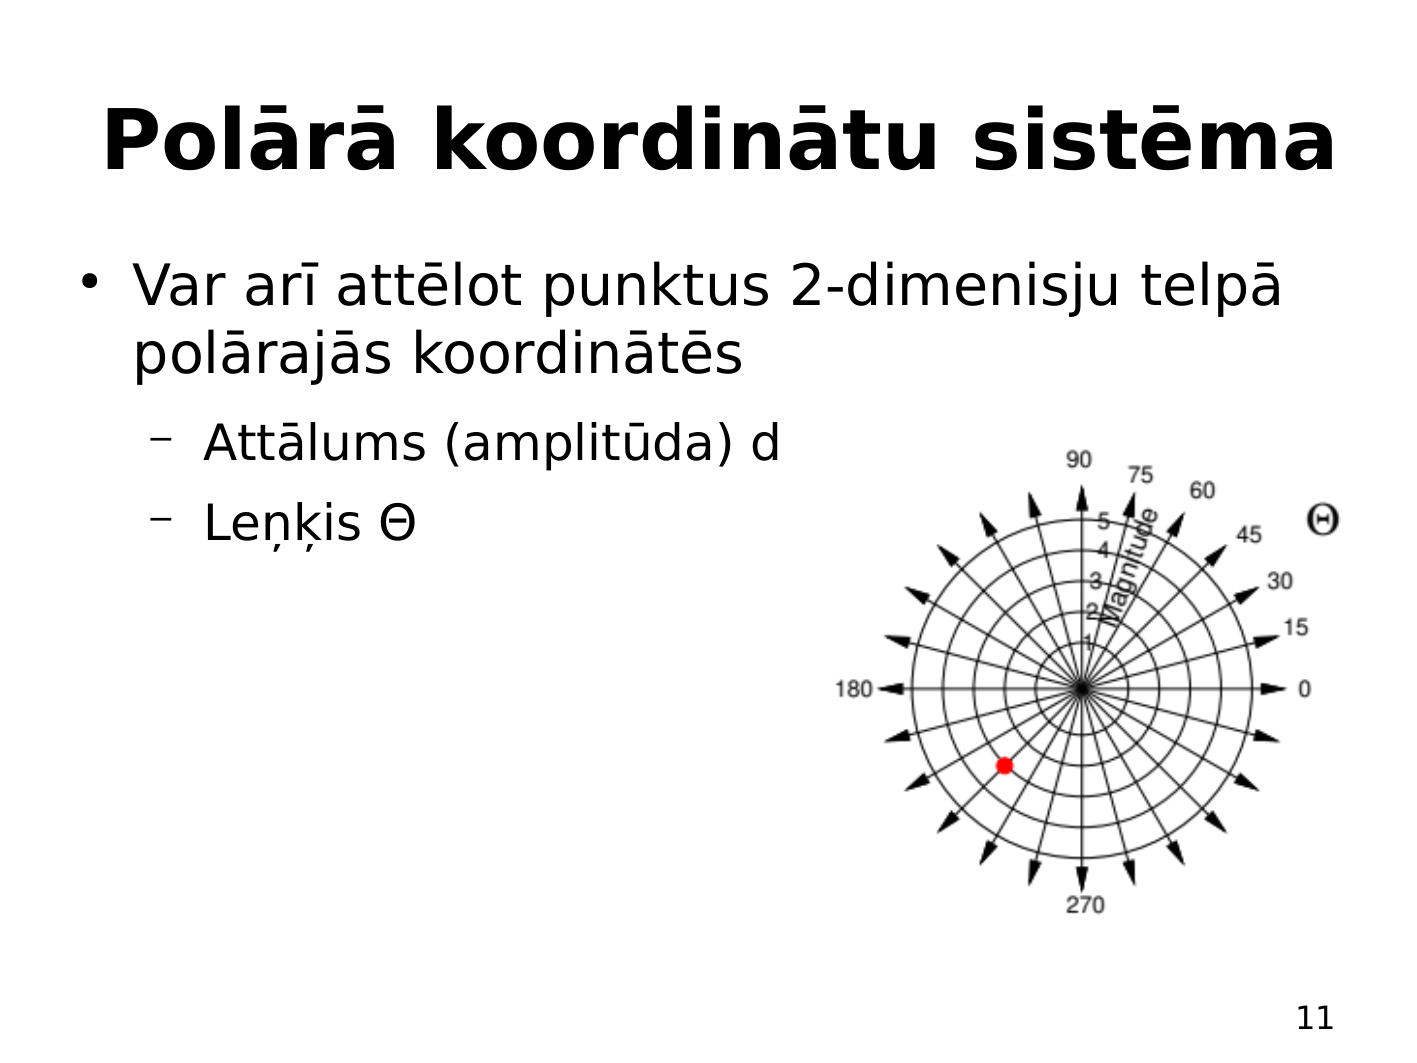

# Polārā koordinātu sistēma
Var arī attēlot punktus 2-dimenisju telpā polārajās koordinātēs
Attālums (amplitūda) d
Leņķis Θ